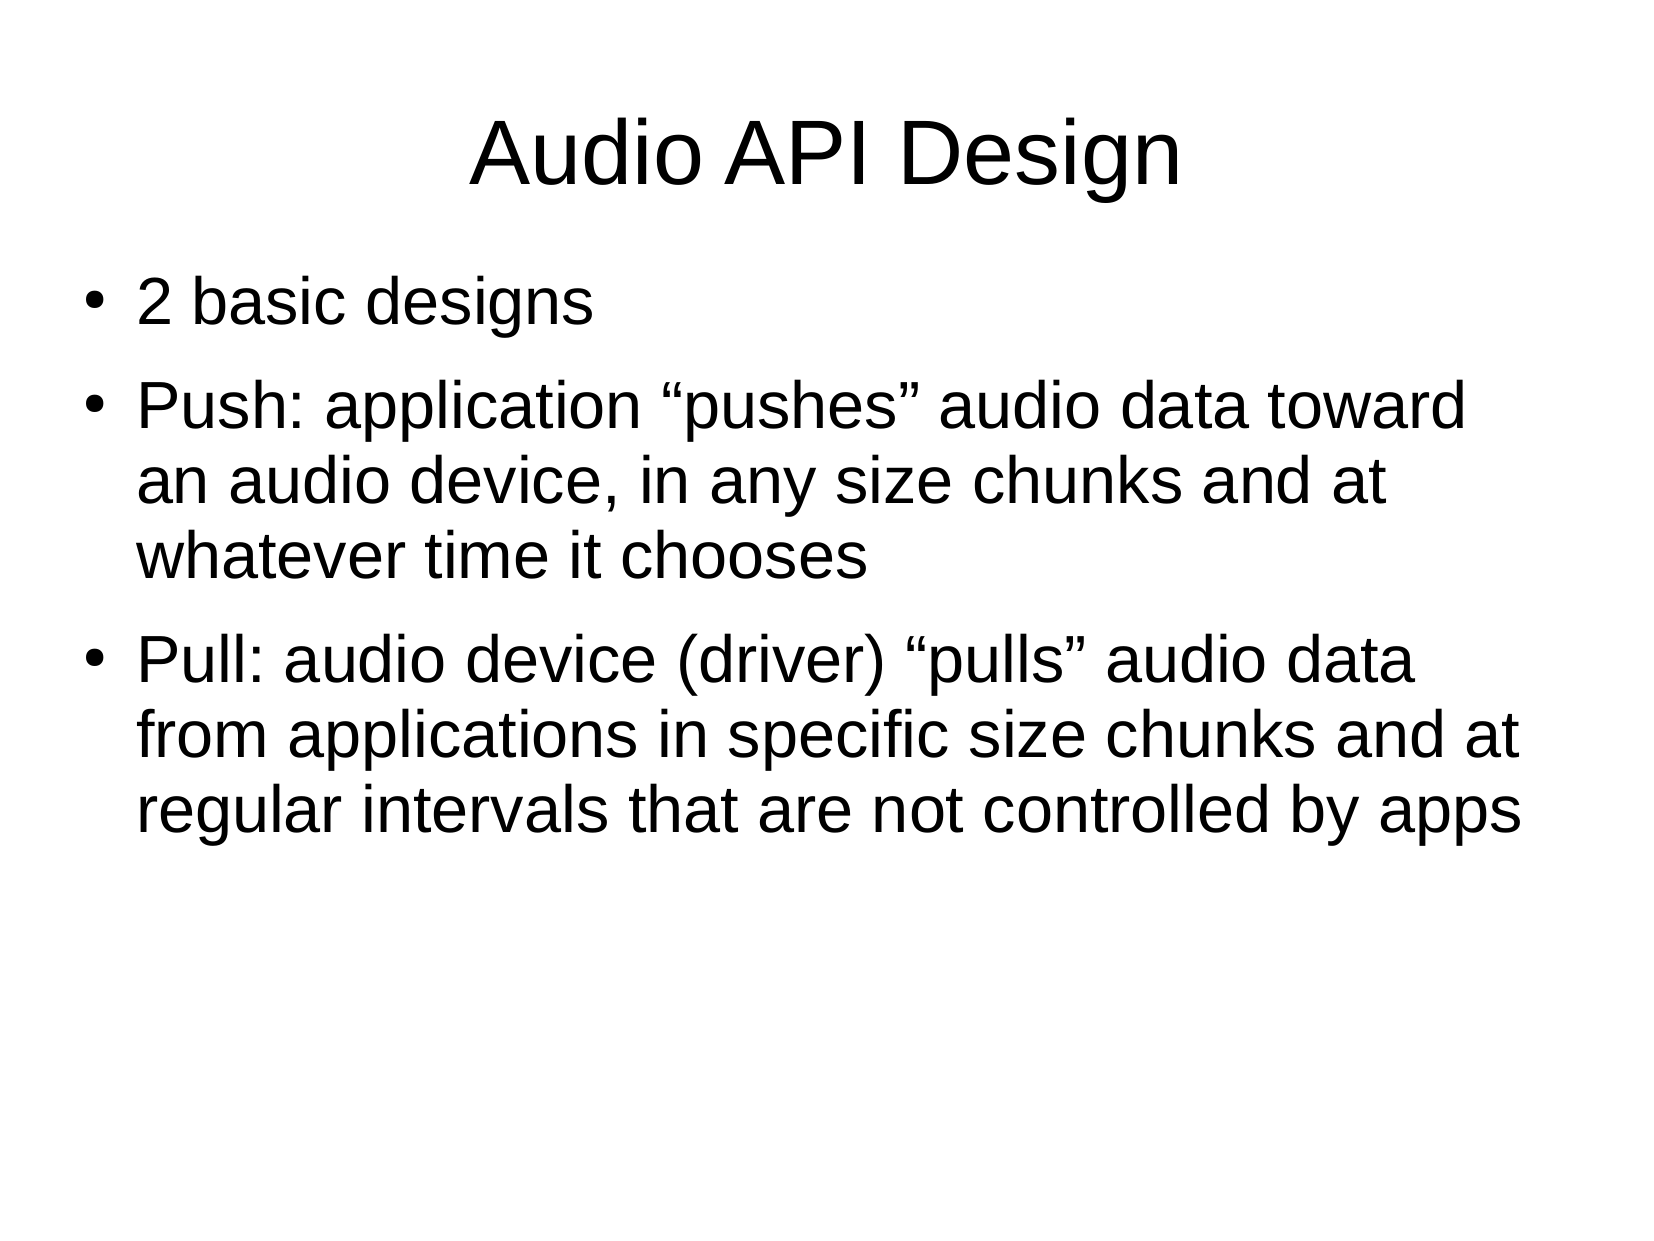

# Audio API Design
2 basic designs
Push: application “pushes” audio data toward an audio device, in any size chunks and at whatever time it chooses
Pull: audio device (driver) “pulls” audio data from applications in specific size chunks and at regular intervals that are not controlled by apps